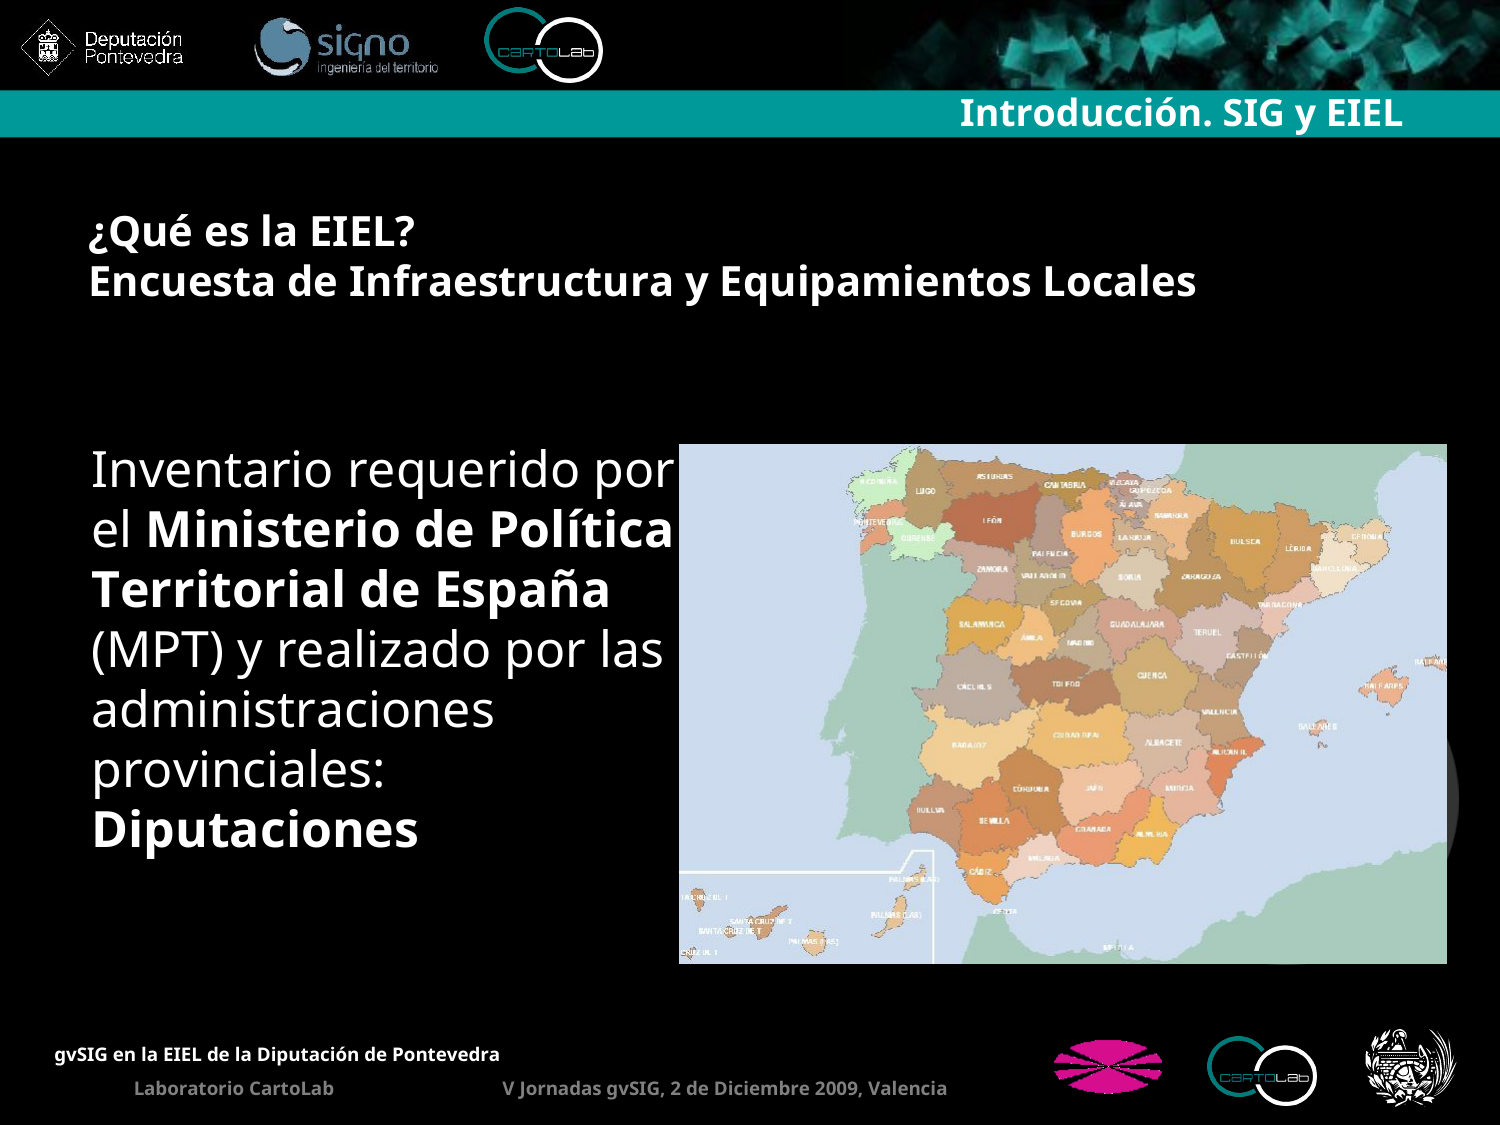

Introducción. SIG y EIEL
¿Qué es la EIEL?
Encuesta de Infraestructura y Equipamientos Locales
Inventario requerido por el Ministerio de Política Territorial de España (MPT) y realizado por las administraciones provinciales: Diputaciones